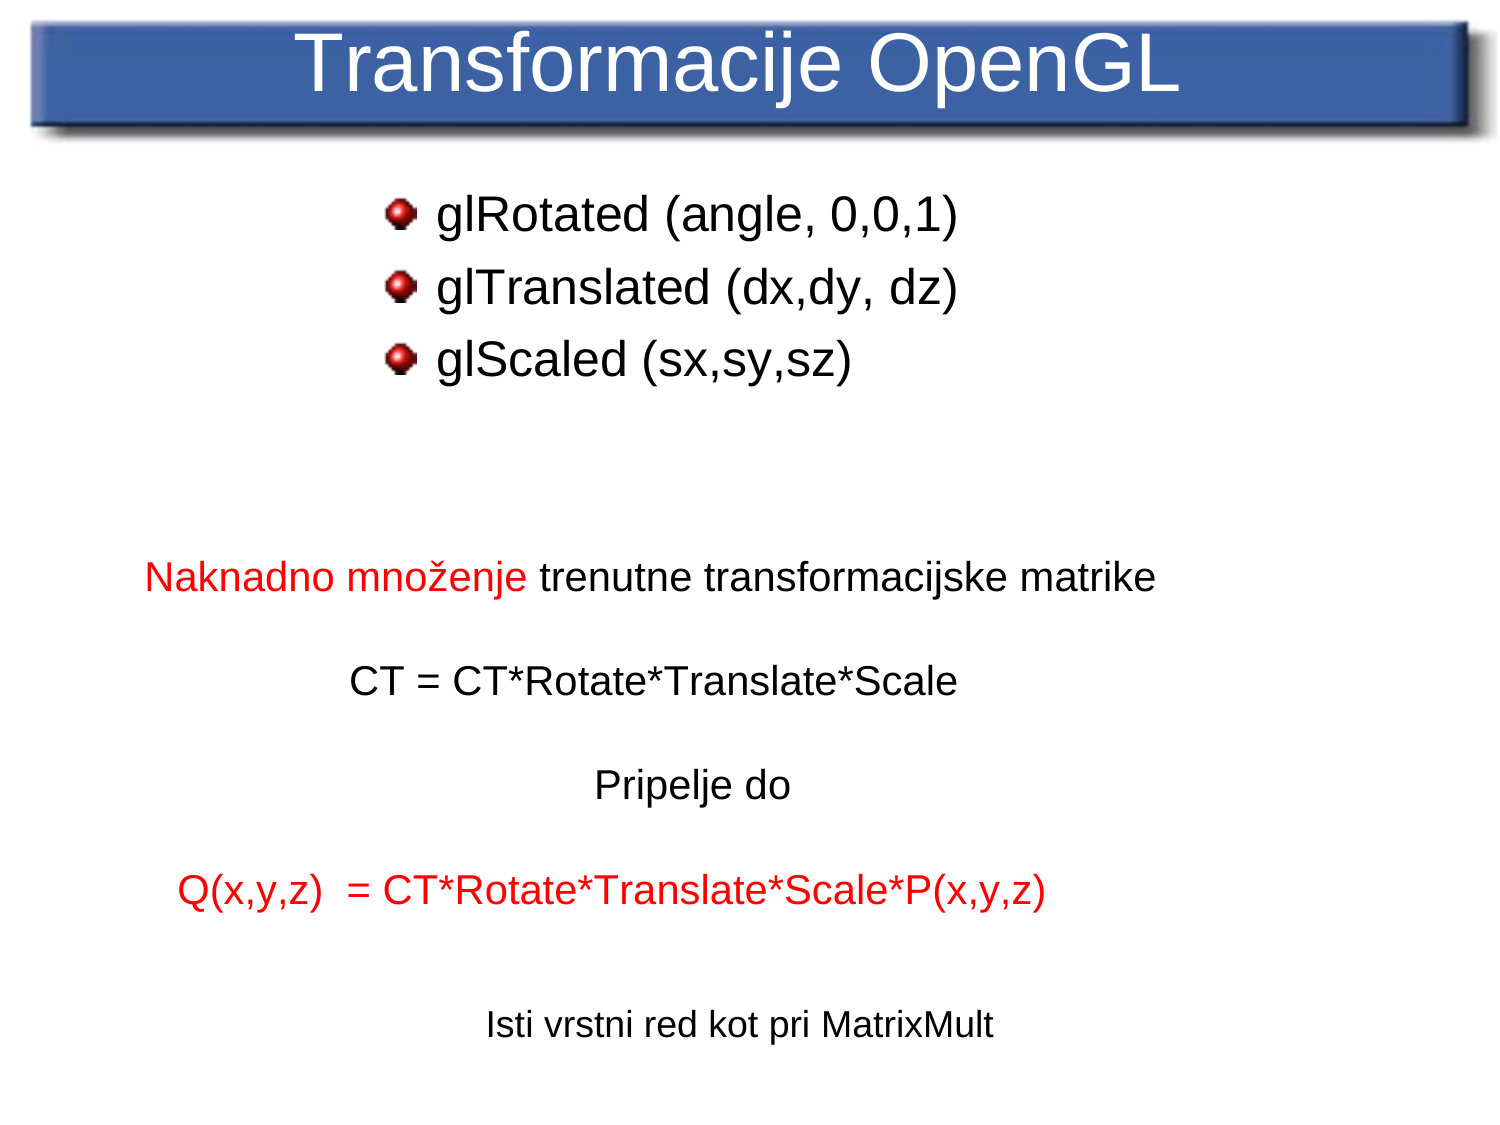

# Transformacije OpenGL
glRotated (angle, 0,0,1)
glTranslated (dx,dy, dz)
glScaled (sx,sy,sz)
Naknadno množenje trenutne transformacijske matrike
CT = CT*Rotate*Translate*Scale
Pripelje do
Q(x,y,z) = CT*Rotate*Translate*Scale*P(x,y,z)
Isti vrstni red kot pri MatrixMult